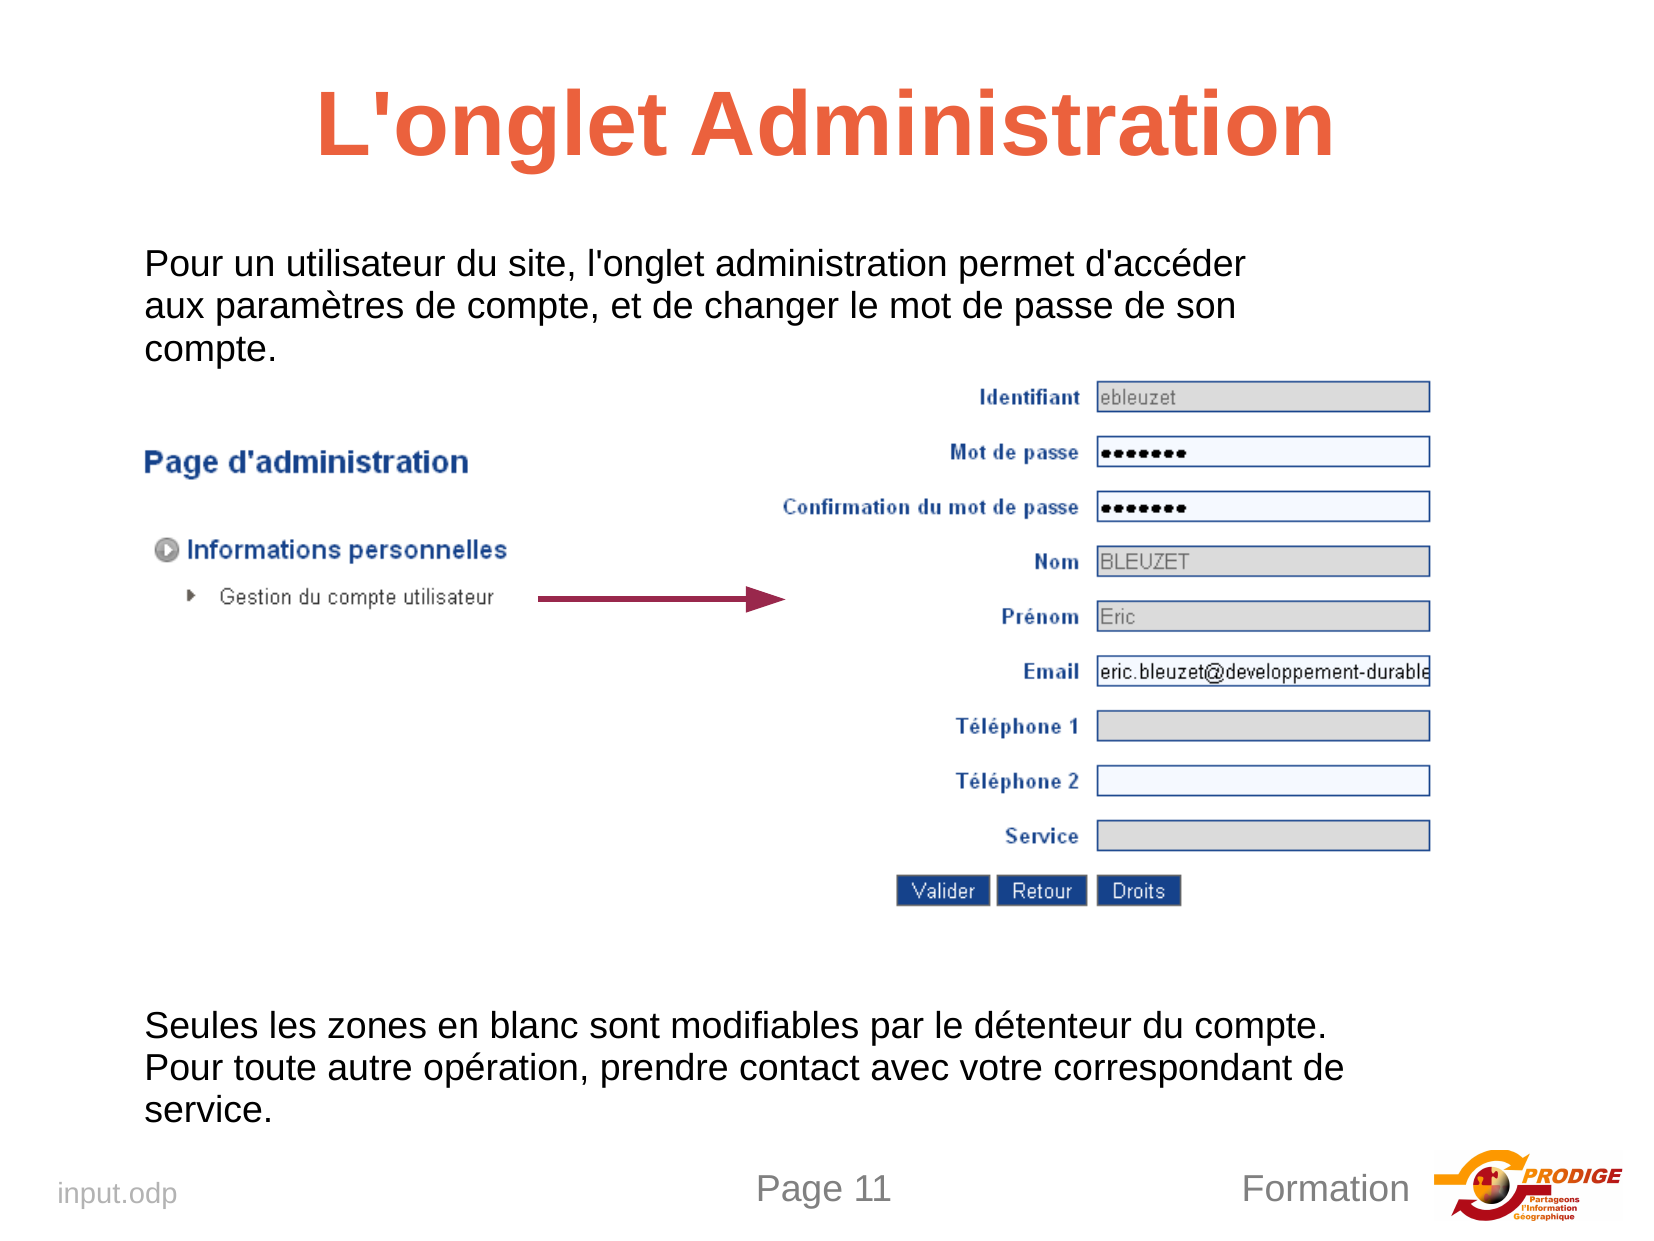

# L'onglet Administration
Pour un utilisateur du site, l'onglet administration permet d'accéder
aux paramètres de compte, et de changer le mot de passe de son compte.
Seules les zones en blanc sont modifiables par le détenteur du compte.
Pour toute autre opération, prendre contact avec votre correspondant de service.